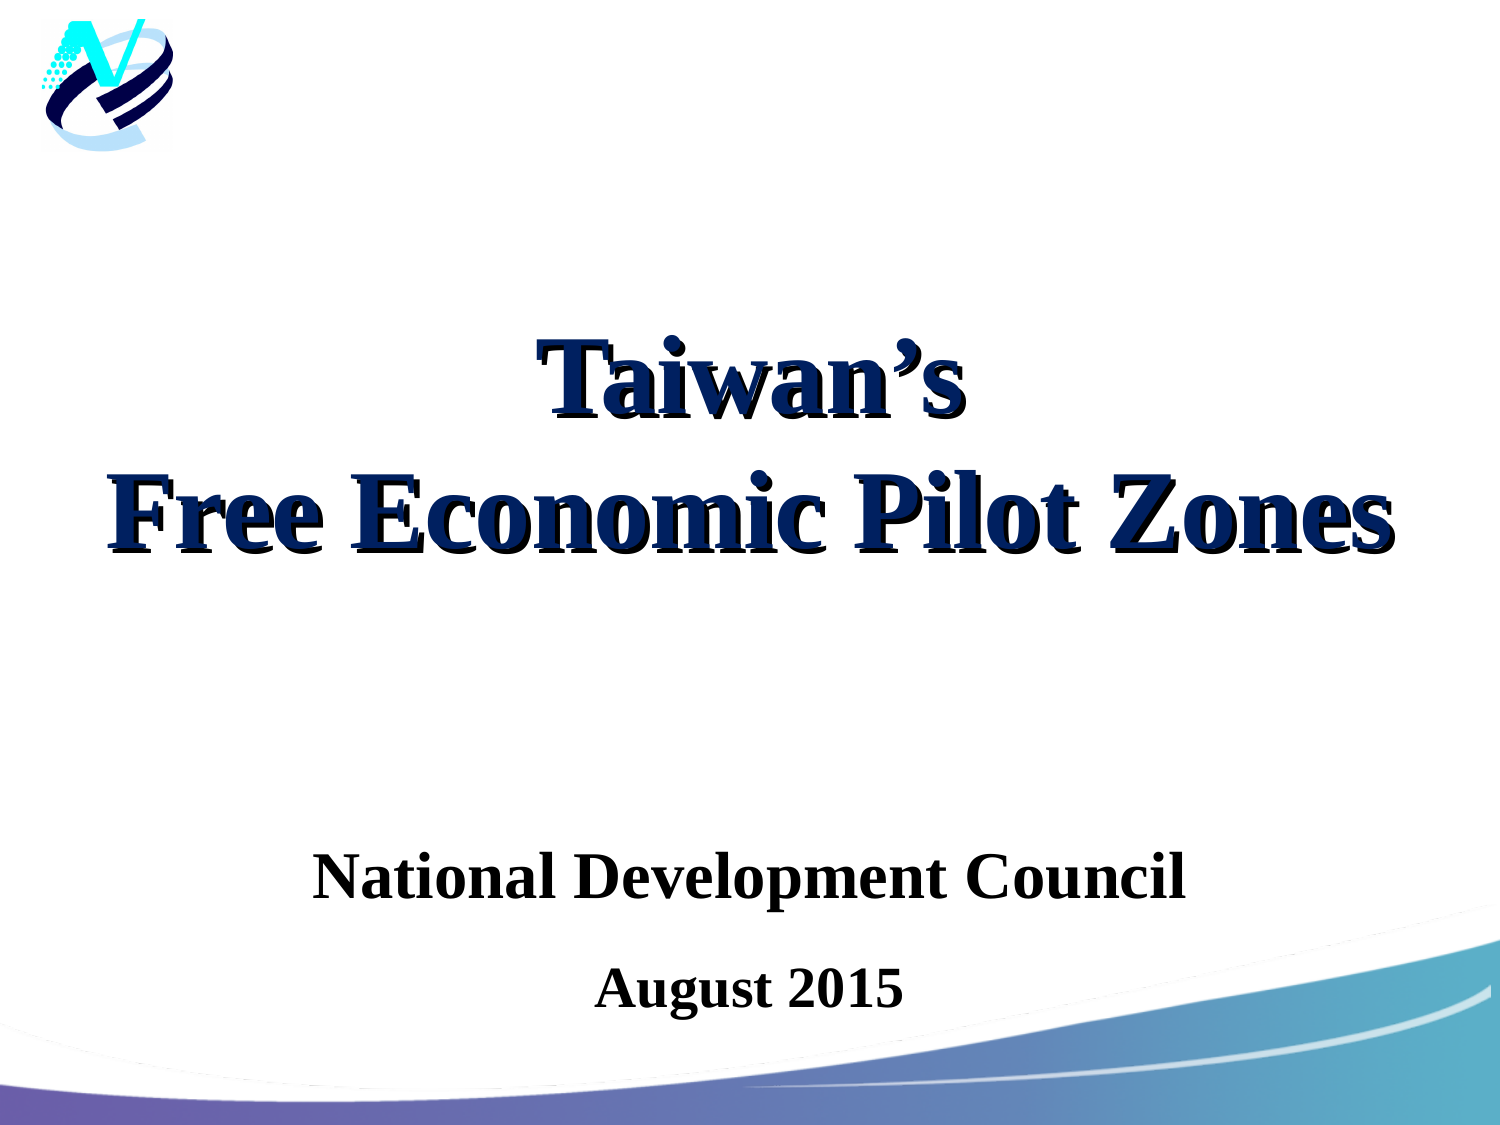

# Taiwan’s Free Economic Pilot Zones
National Development Council
August 2015